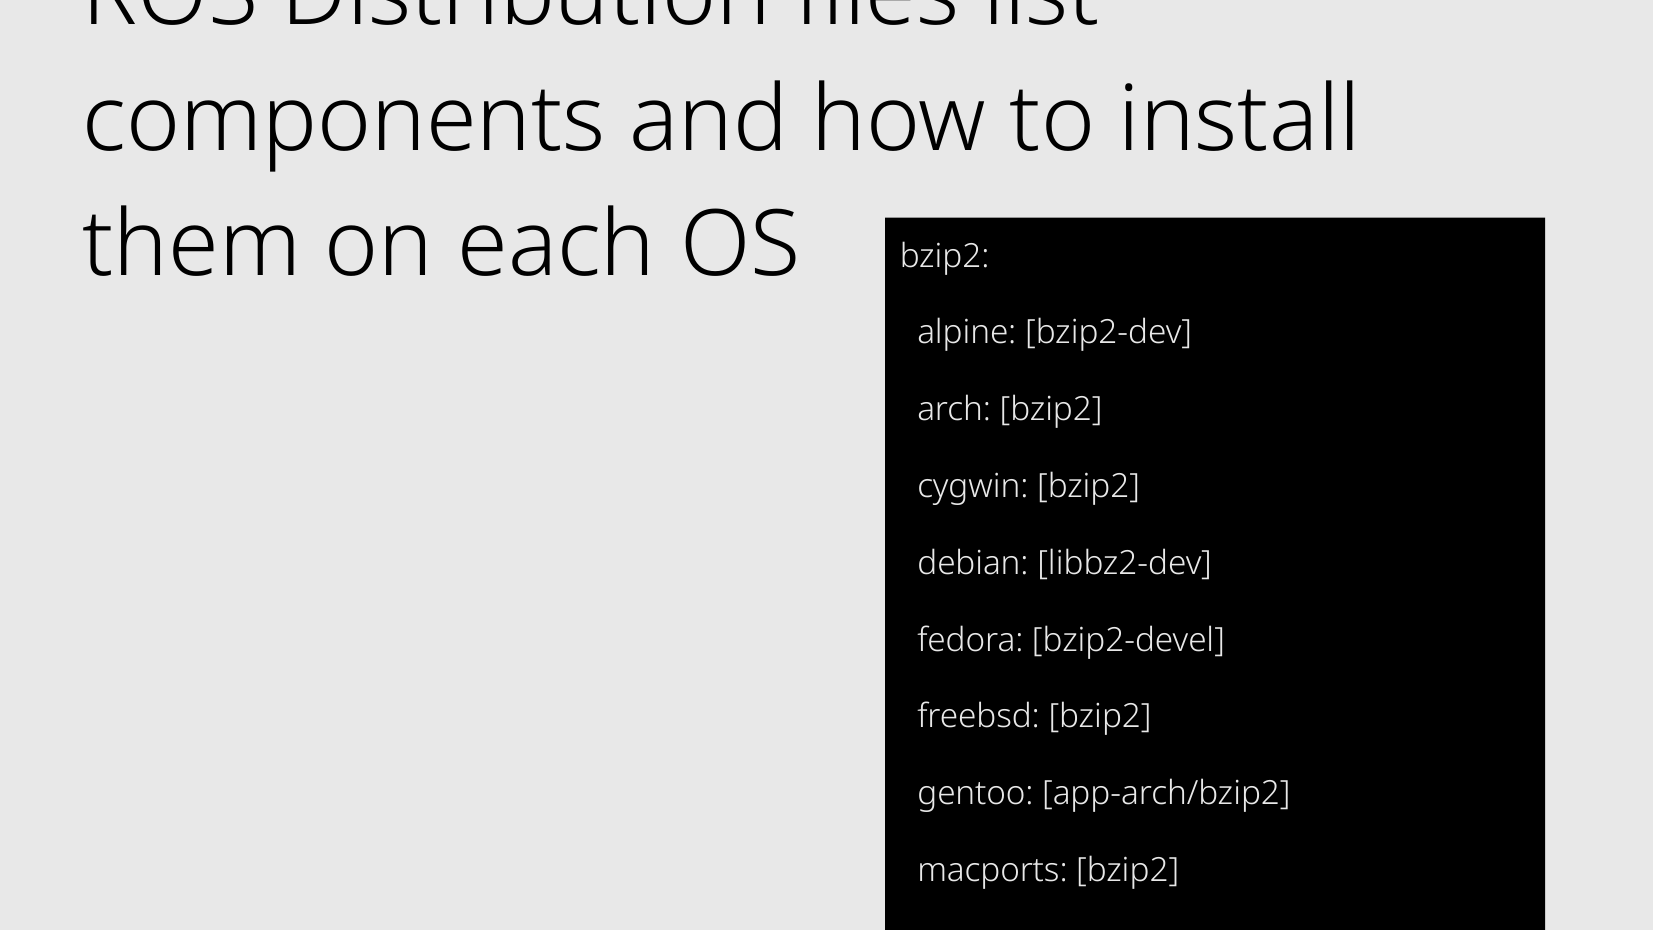

# ROS Distribution files list components and how to install them on each OS
bzip2:
 alpine: [bzip2-dev]
 arch: [bzip2]
 cygwin: [bzip2]
 debian: [libbz2-dev]
 fedora: [bzip2-devel]
 freebsd: [bzip2]
 gentoo: [app-arch/bzip2]
 macports: [bzip2]